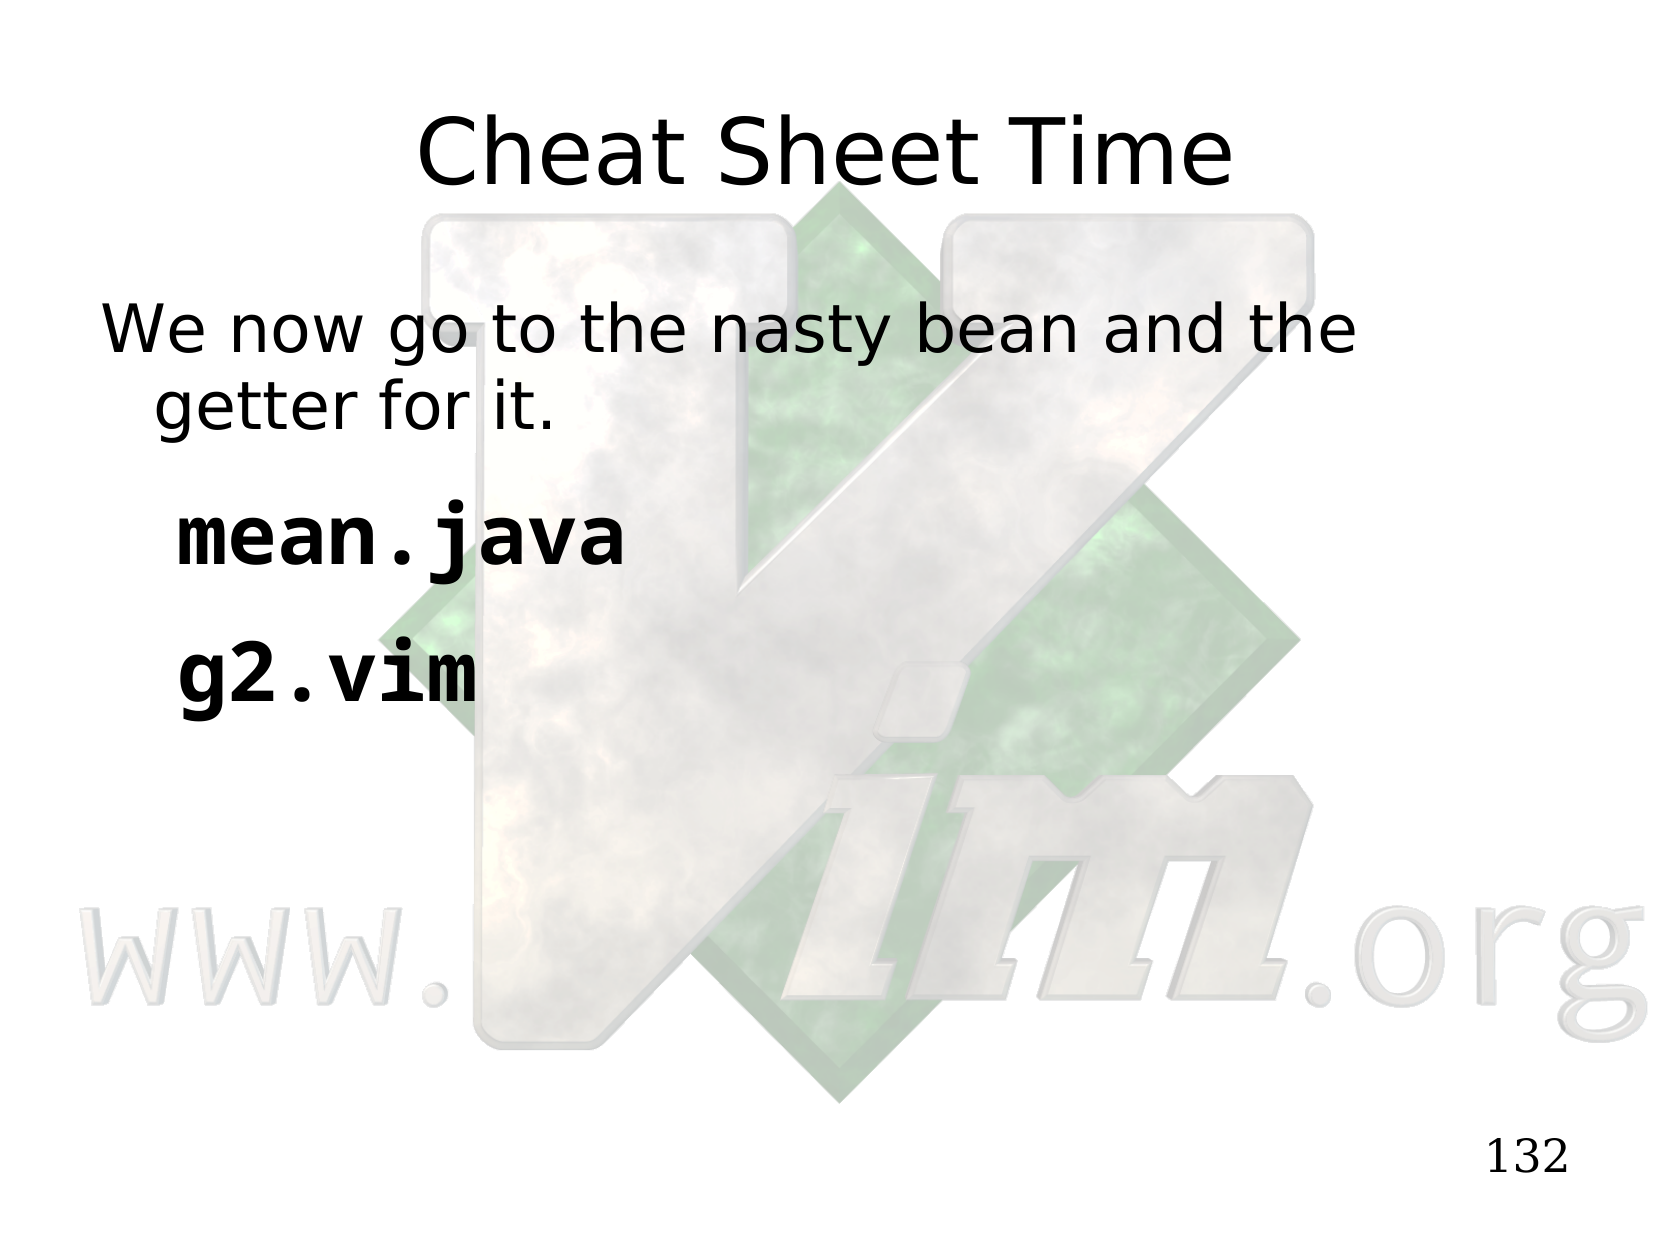

# Cheat Sheet Time
We now go to the nasty bean and the getter for it.
mean.java
g2.vim
132